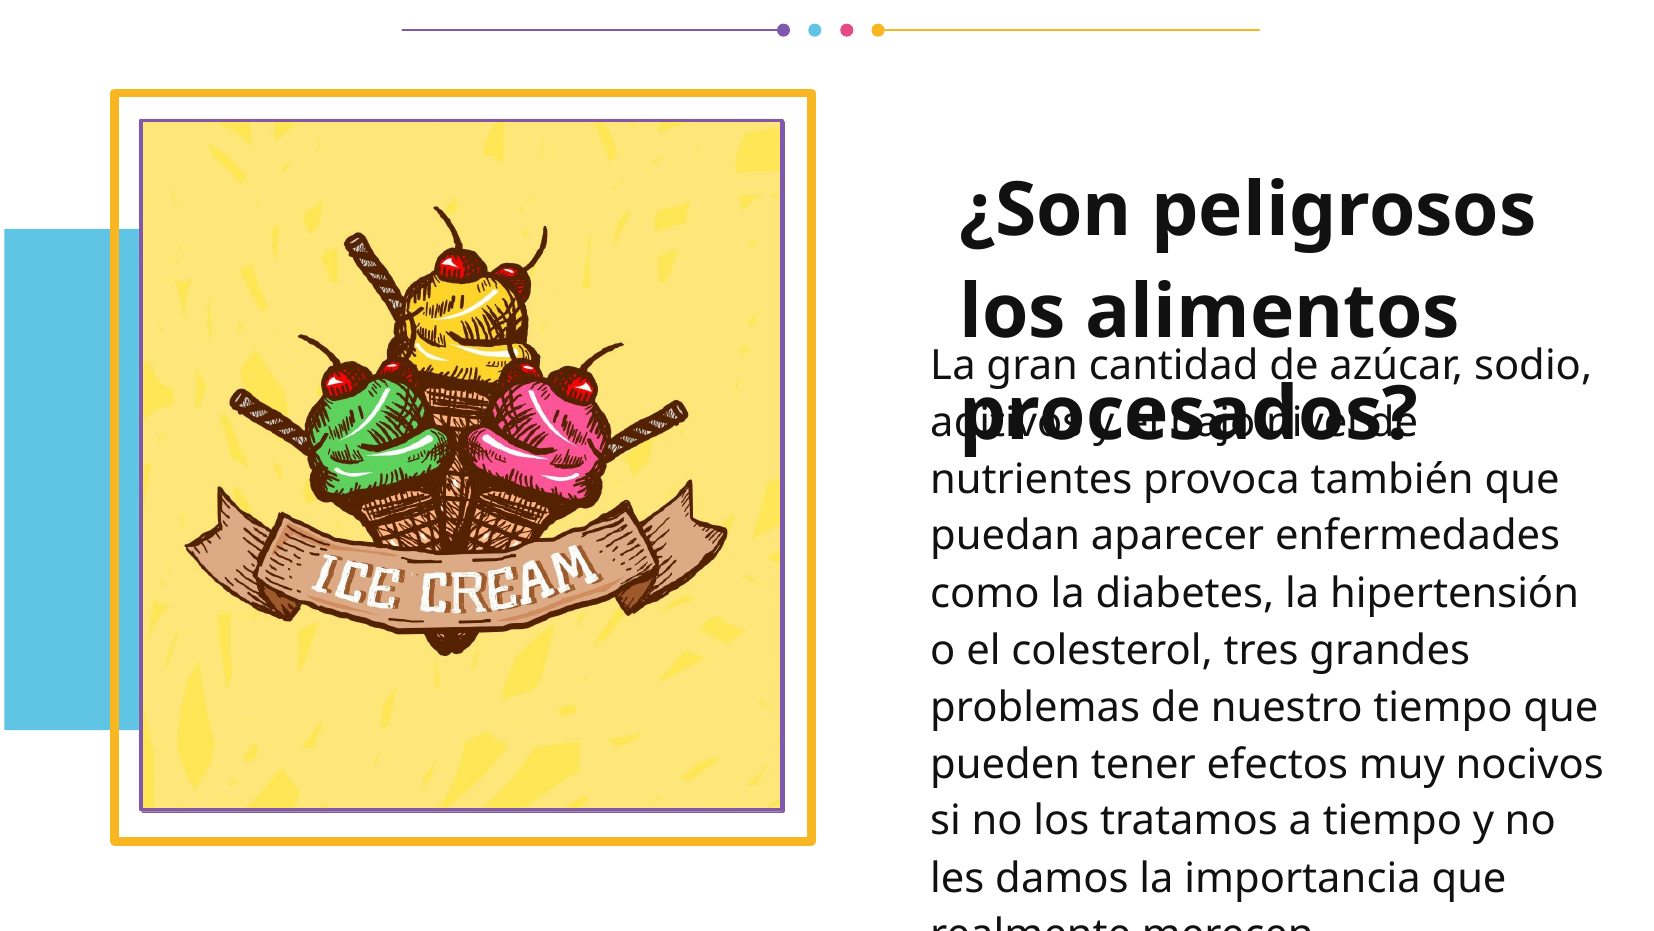

¿Son peligrosos los alimentos procesados?
La gran cantidad de azúcar, sodio, aditivos y el bajo nivel de nutrientes provoca también que puedan aparecer enfermedades como la diabetes, la hipertensión o el colesterol, tres grandes problemas de nuestro tiempo que pueden tener efectos muy nocivos si no los tratamos a tiempo y no les damos la importancia que realmente merecen.